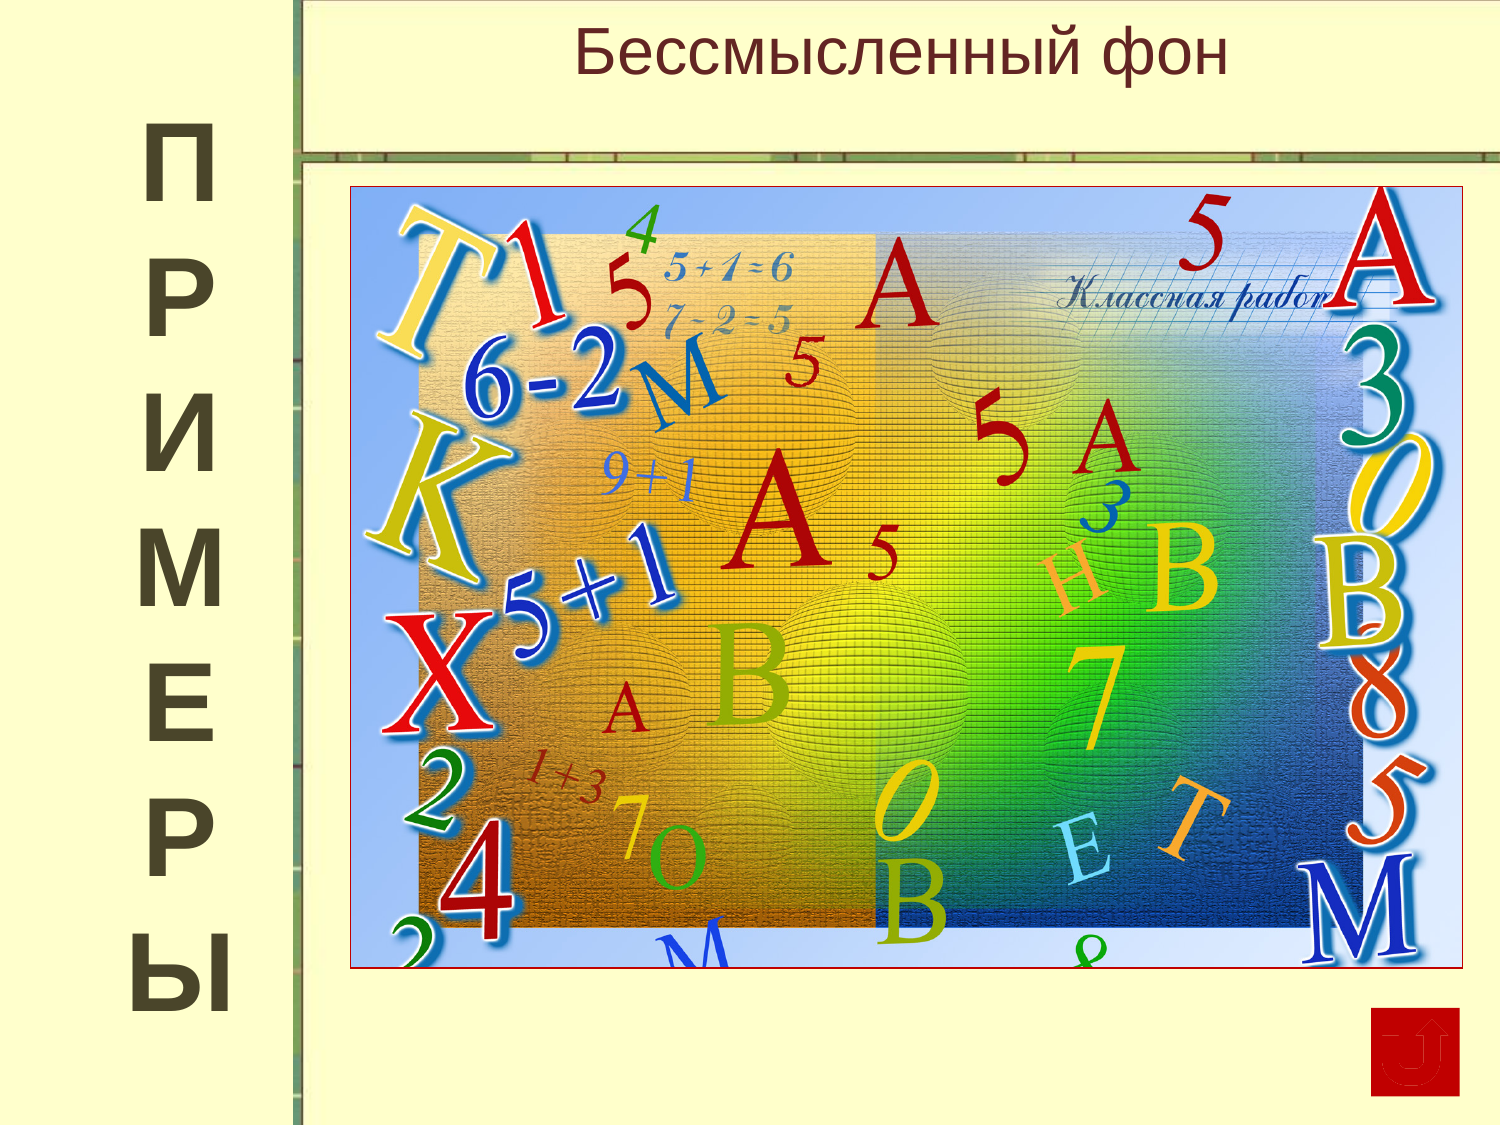

Бессмысленный фон
П
Р
И
М
Е
Р
Ы